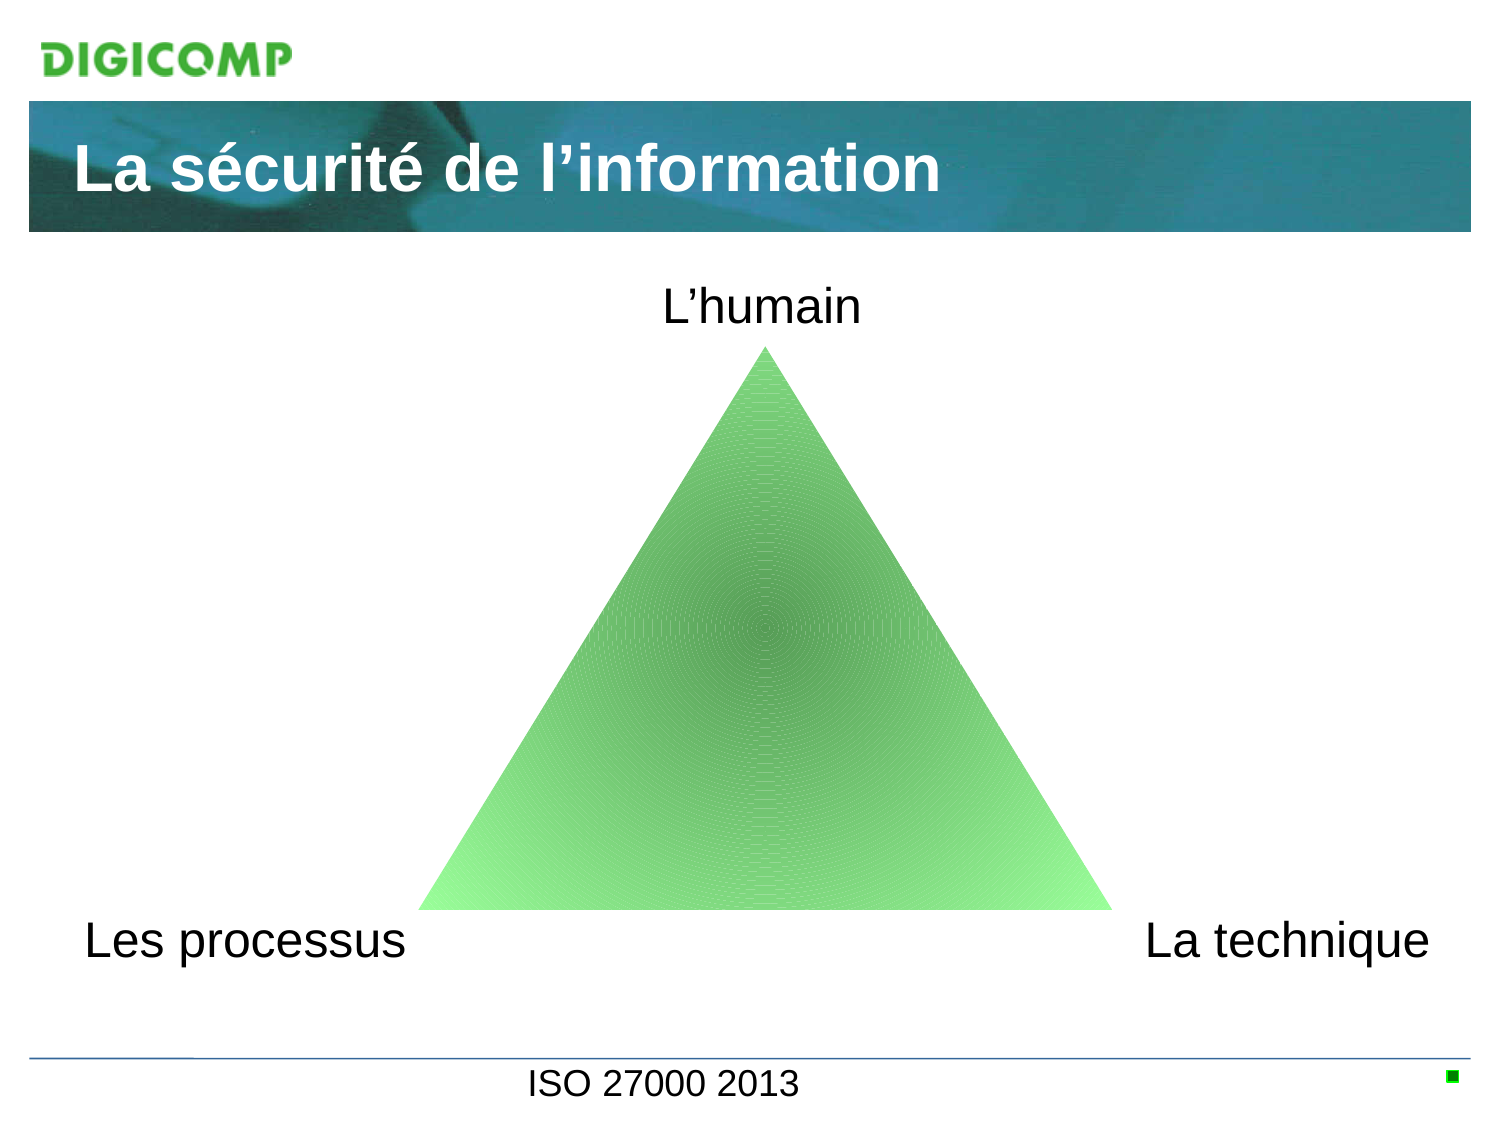

# La sécurité de l’information
L’humain
Les processus
La technique
ISO 27000 2013